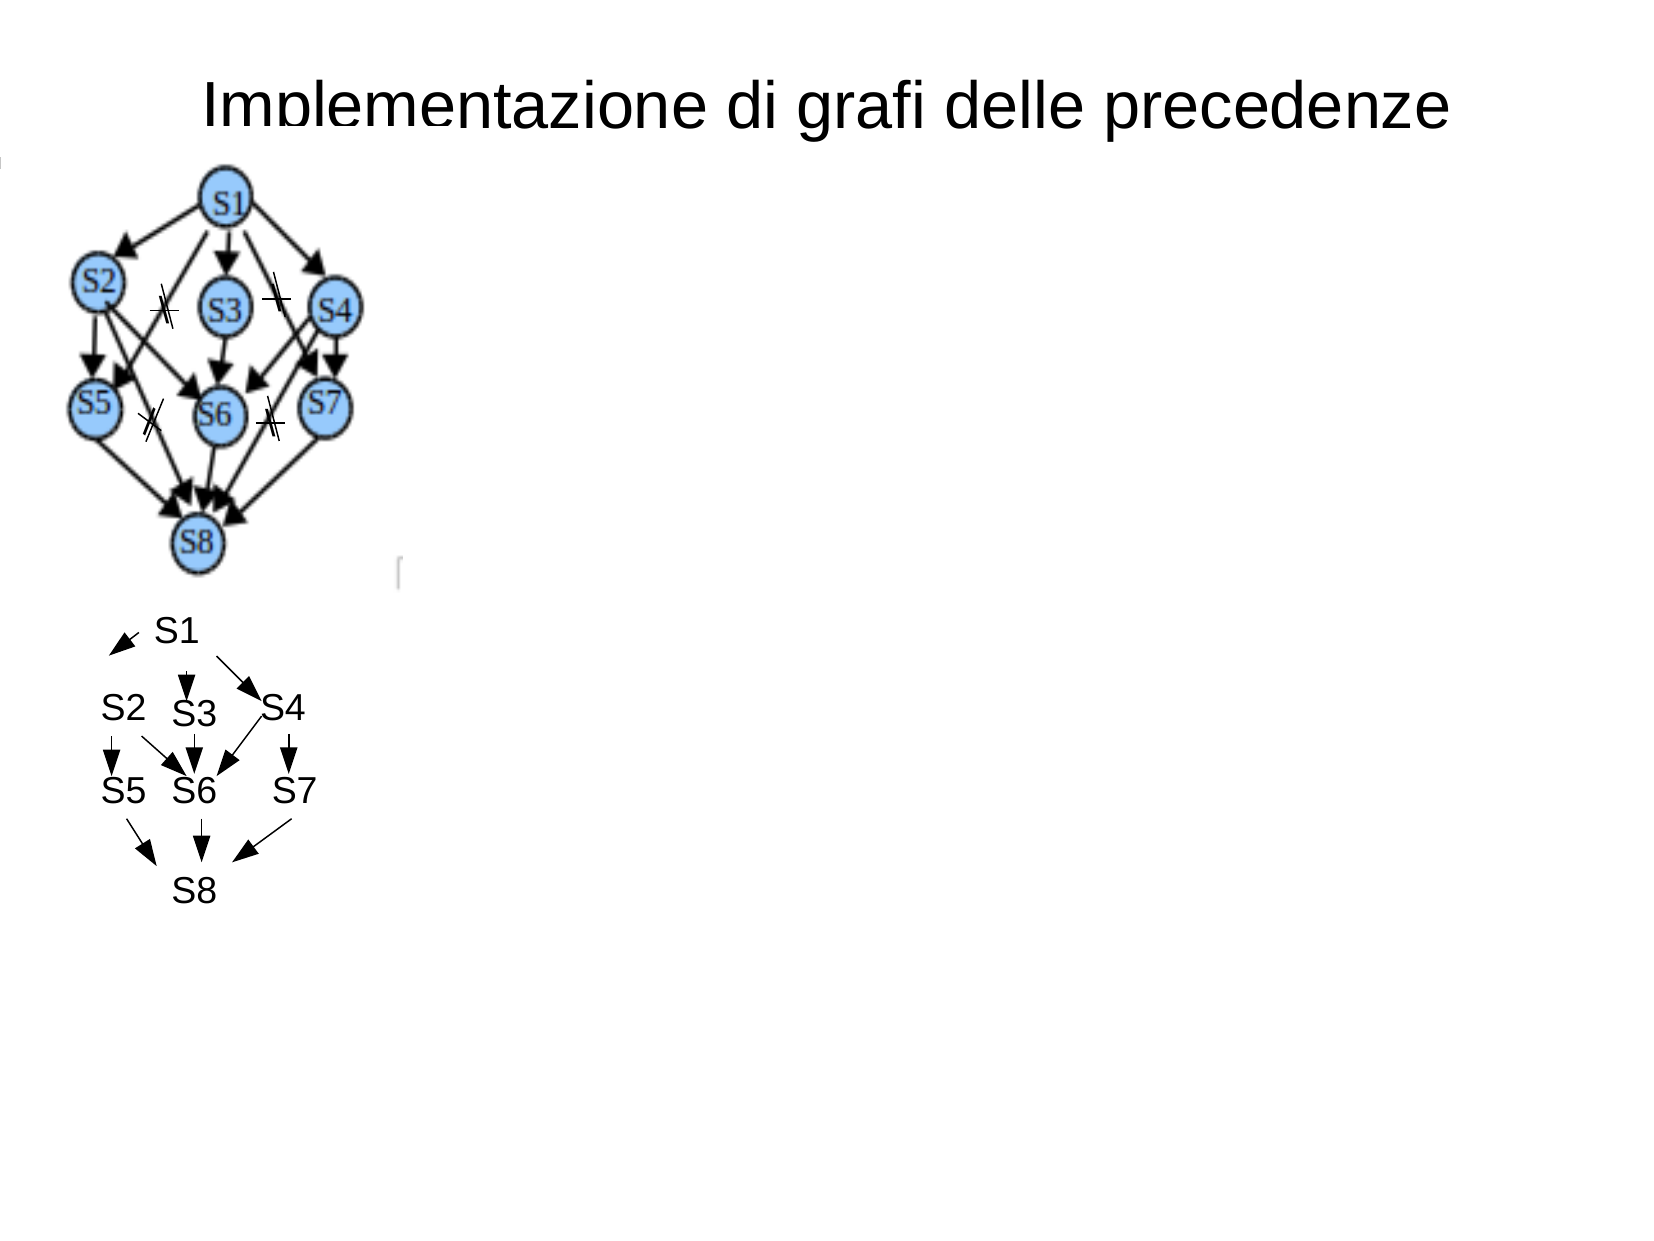

# Implementazione di grafi delle precedenze
\
\
\
\
S1
S2
S4
S3
S5
S6
S7
S8